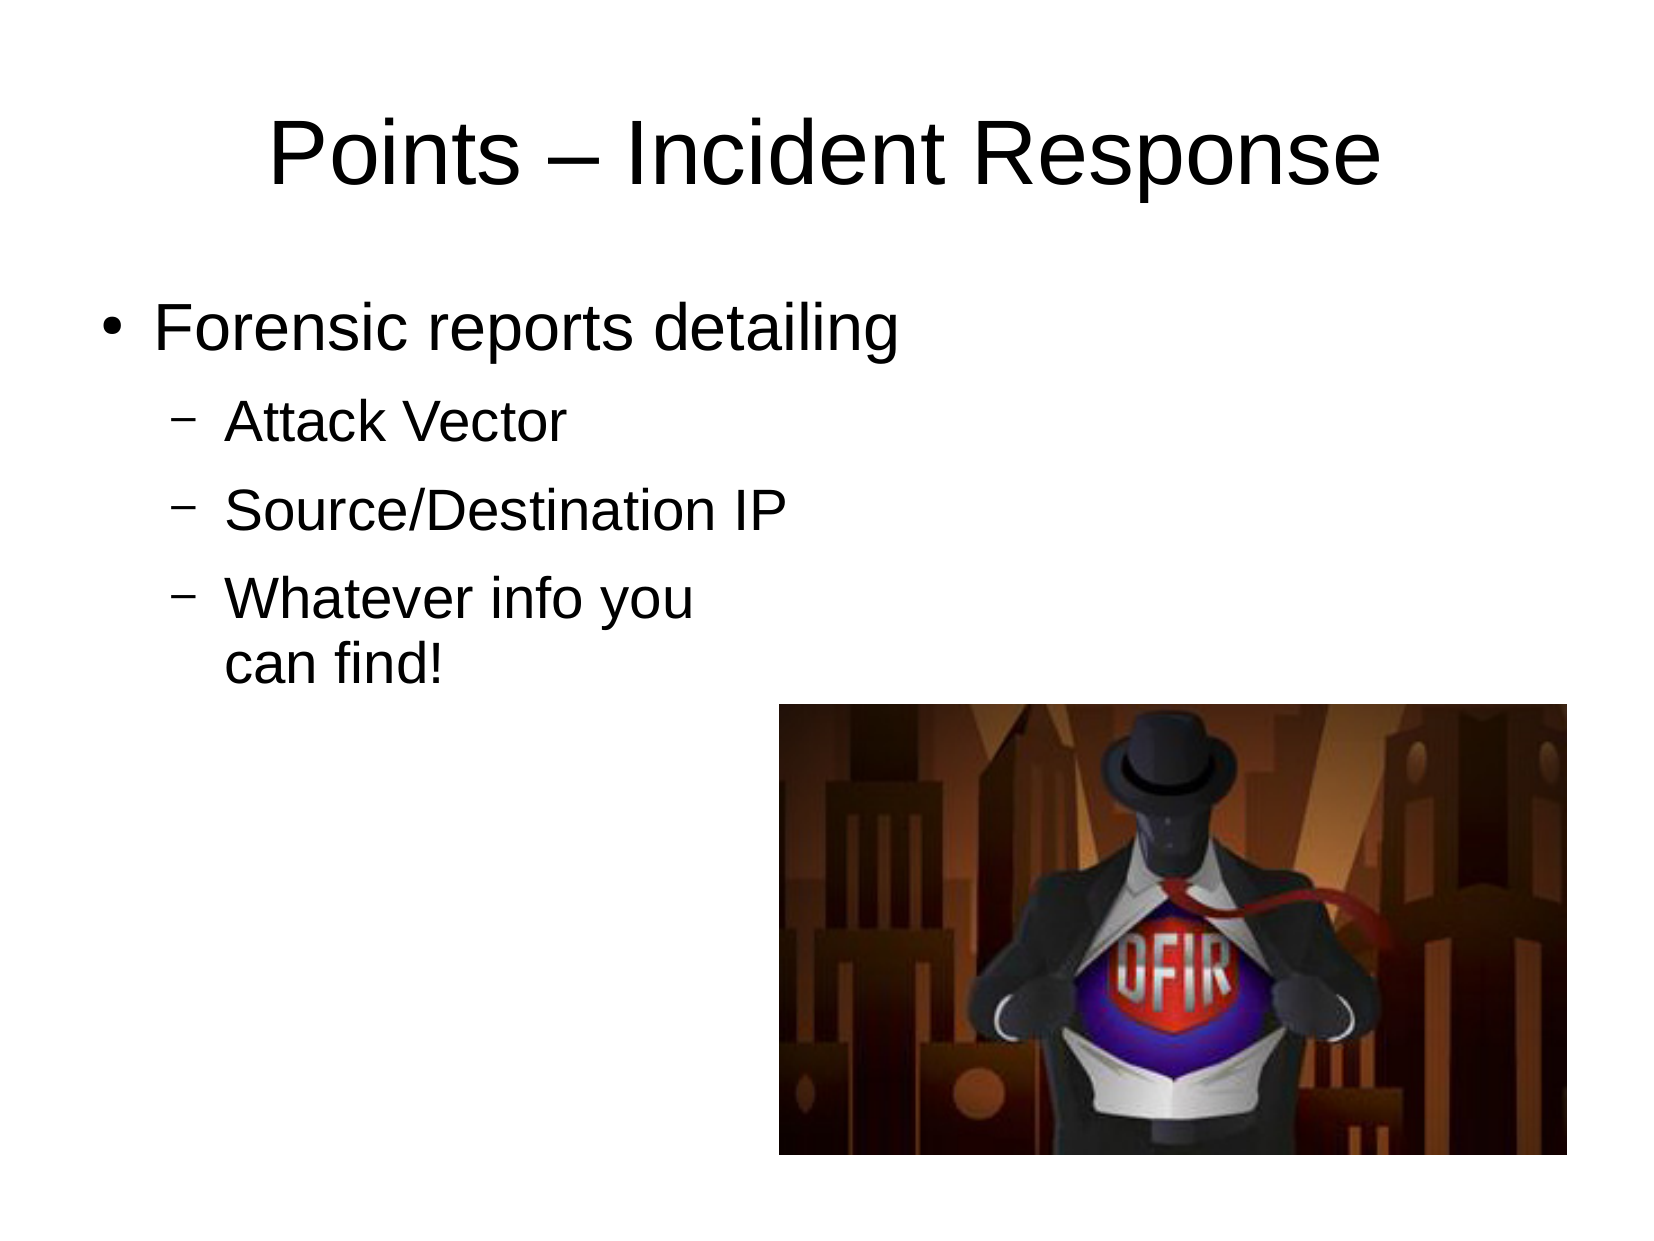

# Points – Incident Response
Forensic reports detailing
Attack Vector
Source/Destination IP
Whatever info you
can find!